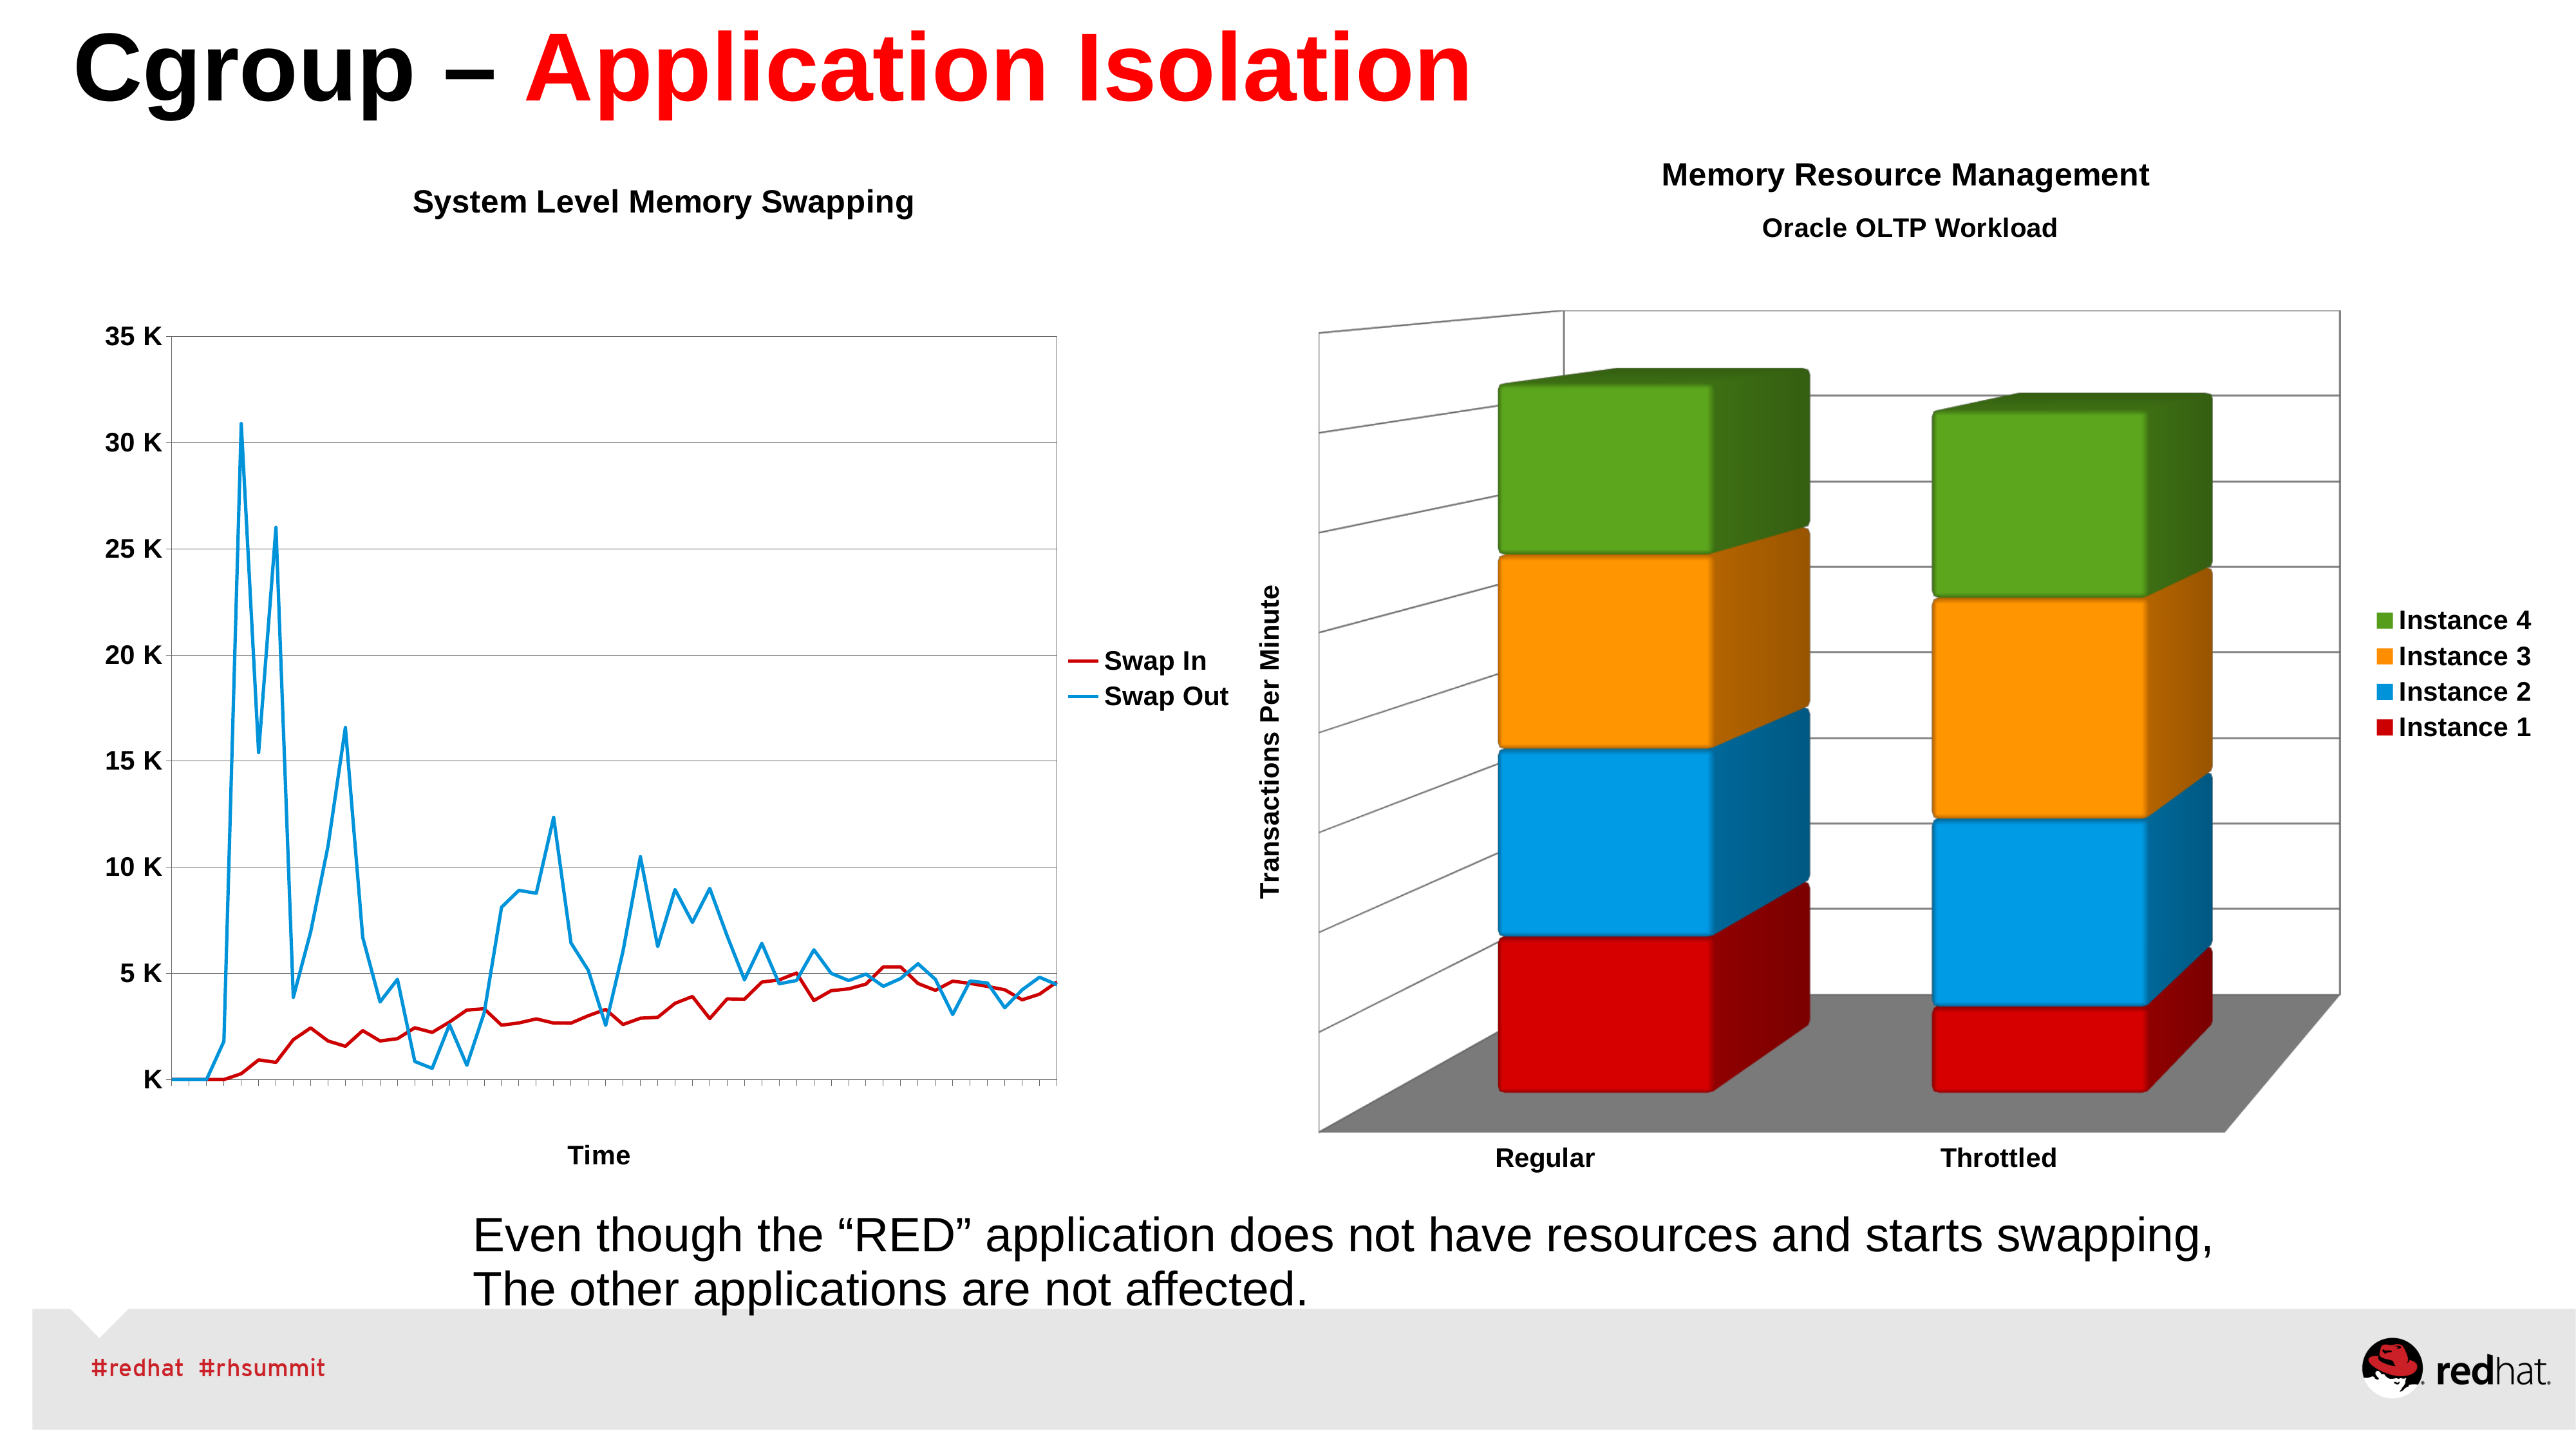

# Cgroup – Application Isolation
[unsupported chart]
### Chart: System Level Memory Swapping
| Category | Swap In | Swap Out |
|---|---|---|
| 1 | 0.0 | 0.0 |
| 2 | 0.0 | 0.0 |
| 3 | 0.0 | 0.0 |
| 4 | 0.0 | 1803.0 |
| 5 | 275.0 | 30903.0 |
| 6 | 927.0 | 15402.0 |
| 7 | 808.0 | 26008.0 |
| 8 | 1876.0 | 3872.0 |
| 9 | 2431.0 | 6958.0 |
| 10 | 1817.0 | 10993.0 |
| 11 | 1567.0 | 16586.0 |
| 12 | 2304.0 | 6693.0 |
| 13 | 1817.0 | 3655.0 |
| 14 | 1925.0 | 4719.0 |
| 15 | 2439.0 | 852.0 |
| 16 | 2221.0 | 526.0 |
| 17 | 2710.0 | 2585.0 |
| 18 | 3274.0 | 671.0 |
| 19 | 3333.0 | 3149.0 |
| 20 | 2561.0 | 8115.0 |
| 21 | 2667.0 | 8911.0 |
| 22 | 2856.0 | 8774.0 |
| 23 | 2663.0 | 12349.0 |
| 24 | 2657.0 | 6439.0 |
| 25 | 3006.0 | 5143.0 |
| 26 | 3304.0 | 2552.0 |
| 27 | 2593.0 | 6052.0 |
| 28 | 2889.0 | 10497.0 |
| 29 | 2930.0 | 6262.0 |
| 30 | 3591.0 | 8950.0 |
| 31 | 3911.0 | 7400.0 |
| 32 | 2870.0 | 9003.0 |
| 33 | 3801.0 | 6767.0 |
| 34 | 3784.0 | 4699.0 |
| 35 | 4590.0 | 6414.0 |
| 36 | 4695.0 | 4513.0 |
| 37 | 5017.0 | 4666.0 |
| 38 | 3721.0 | 6112.0 |
| 39 | 4187.0 | 5001.0 |
| 40 | 4269.0 | 4663.0 |
| 41 | 4495.0 | 4965.0 |
| 42 | 5303.0 | 4392.0 |
| 43 | 5302.0 | 4758.0 |
| 44 | 4525.0 | 5456.0 |
| 45 | 4201.0 | 4717.0 |
| 46 | 4634.0 | 3064.0 |
| 47 | 4530.0 | 4643.0 |
| 48 | 4386.0 | 4547.0 |
| 49 | 4229.0 | 3383.0 |
| 50 | 3756.0 | 4226.0 |
| 51 | 4021.0 | 4819.0 |
| 52 | 4596.0 | 4471.0 |Even though the “RED” application does not have resources and starts swapping,
The other applications are not affected.